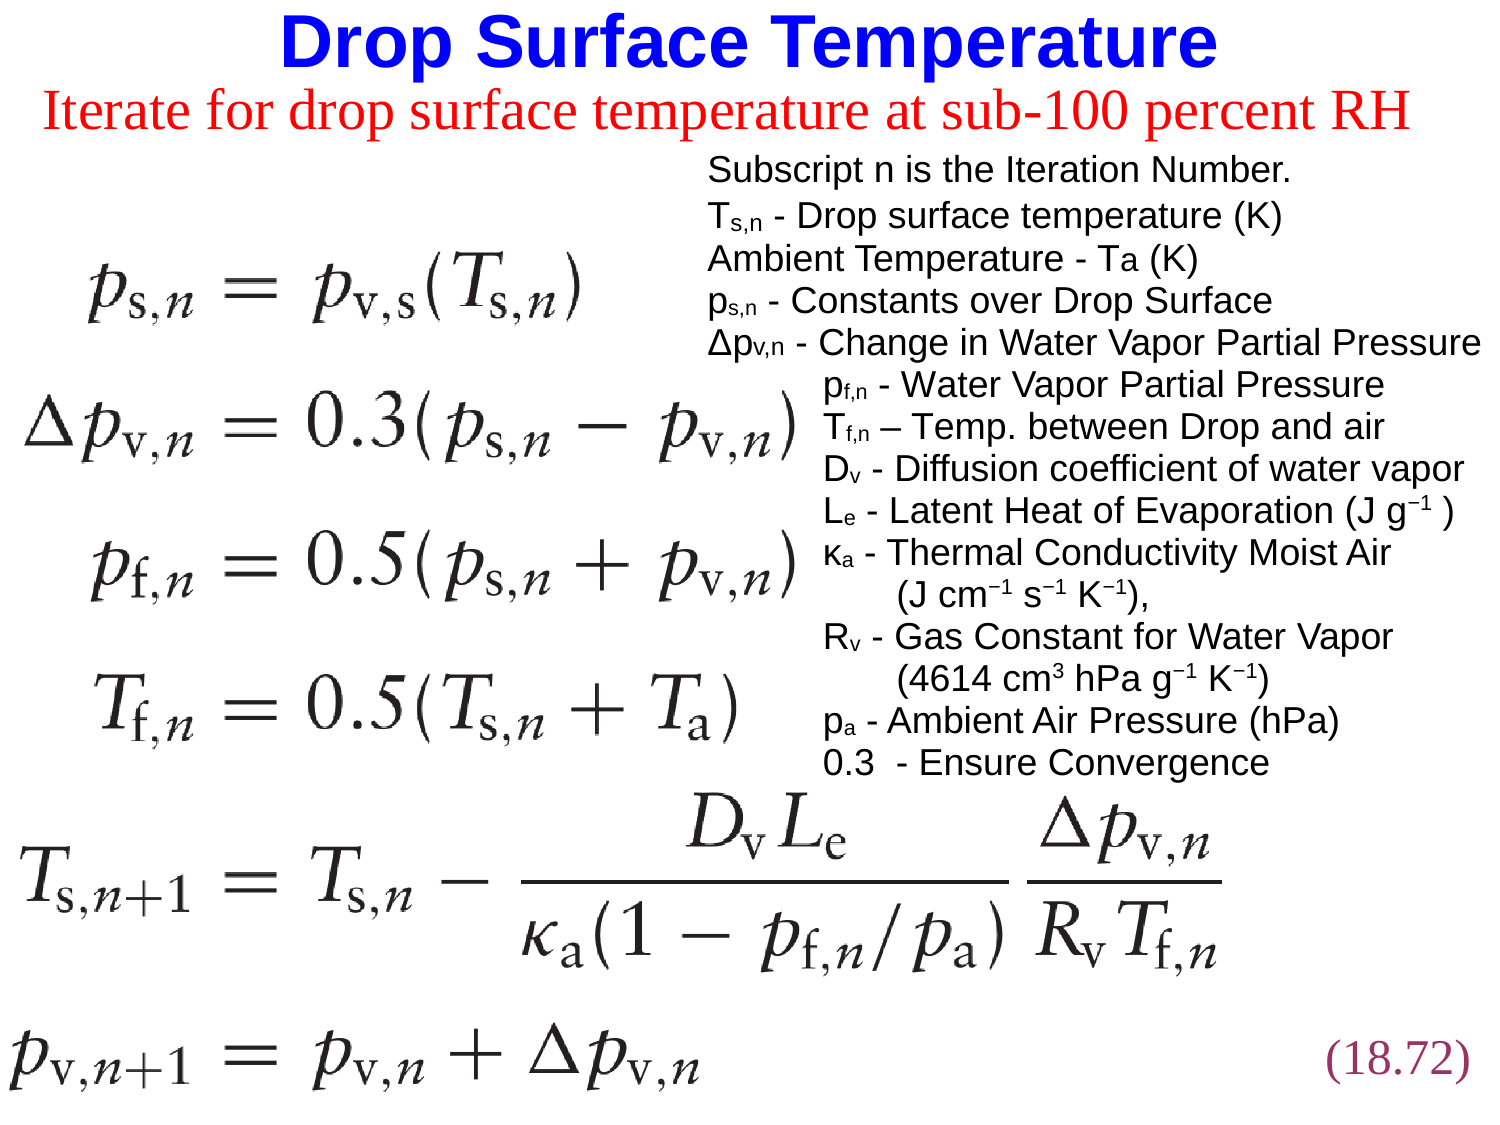

# Drop Surface Temperature
Iterate for drop surface temperature at sub-100 percent RH
Subscript n is the Iteration Number.
Ts,n - Drop surface temperature (K)
Ambient Temperature - Ta (K)
ps,n - Constants over Drop Surface
Δpv,n - Change in Water Vapor Partial Pressure
 pf,n - Water Vapor Partial Pressure
 Tf,n – Temp. between Drop and air
 Dv - Diffusion coefficient of water vapor
 Le - Latent Heat of Evaporation (J g−1 )
 κa - Thermal Conductivity Moist Air
 (J cm−1 s−1 K−1),
 Rv - Gas Constant for Water Vapor
 (4614 cm3 hPa g−1 K−1)
 pa - Ambient Air Pressure (hPa)
 0.3 - Ensure Convergence
(18.72)